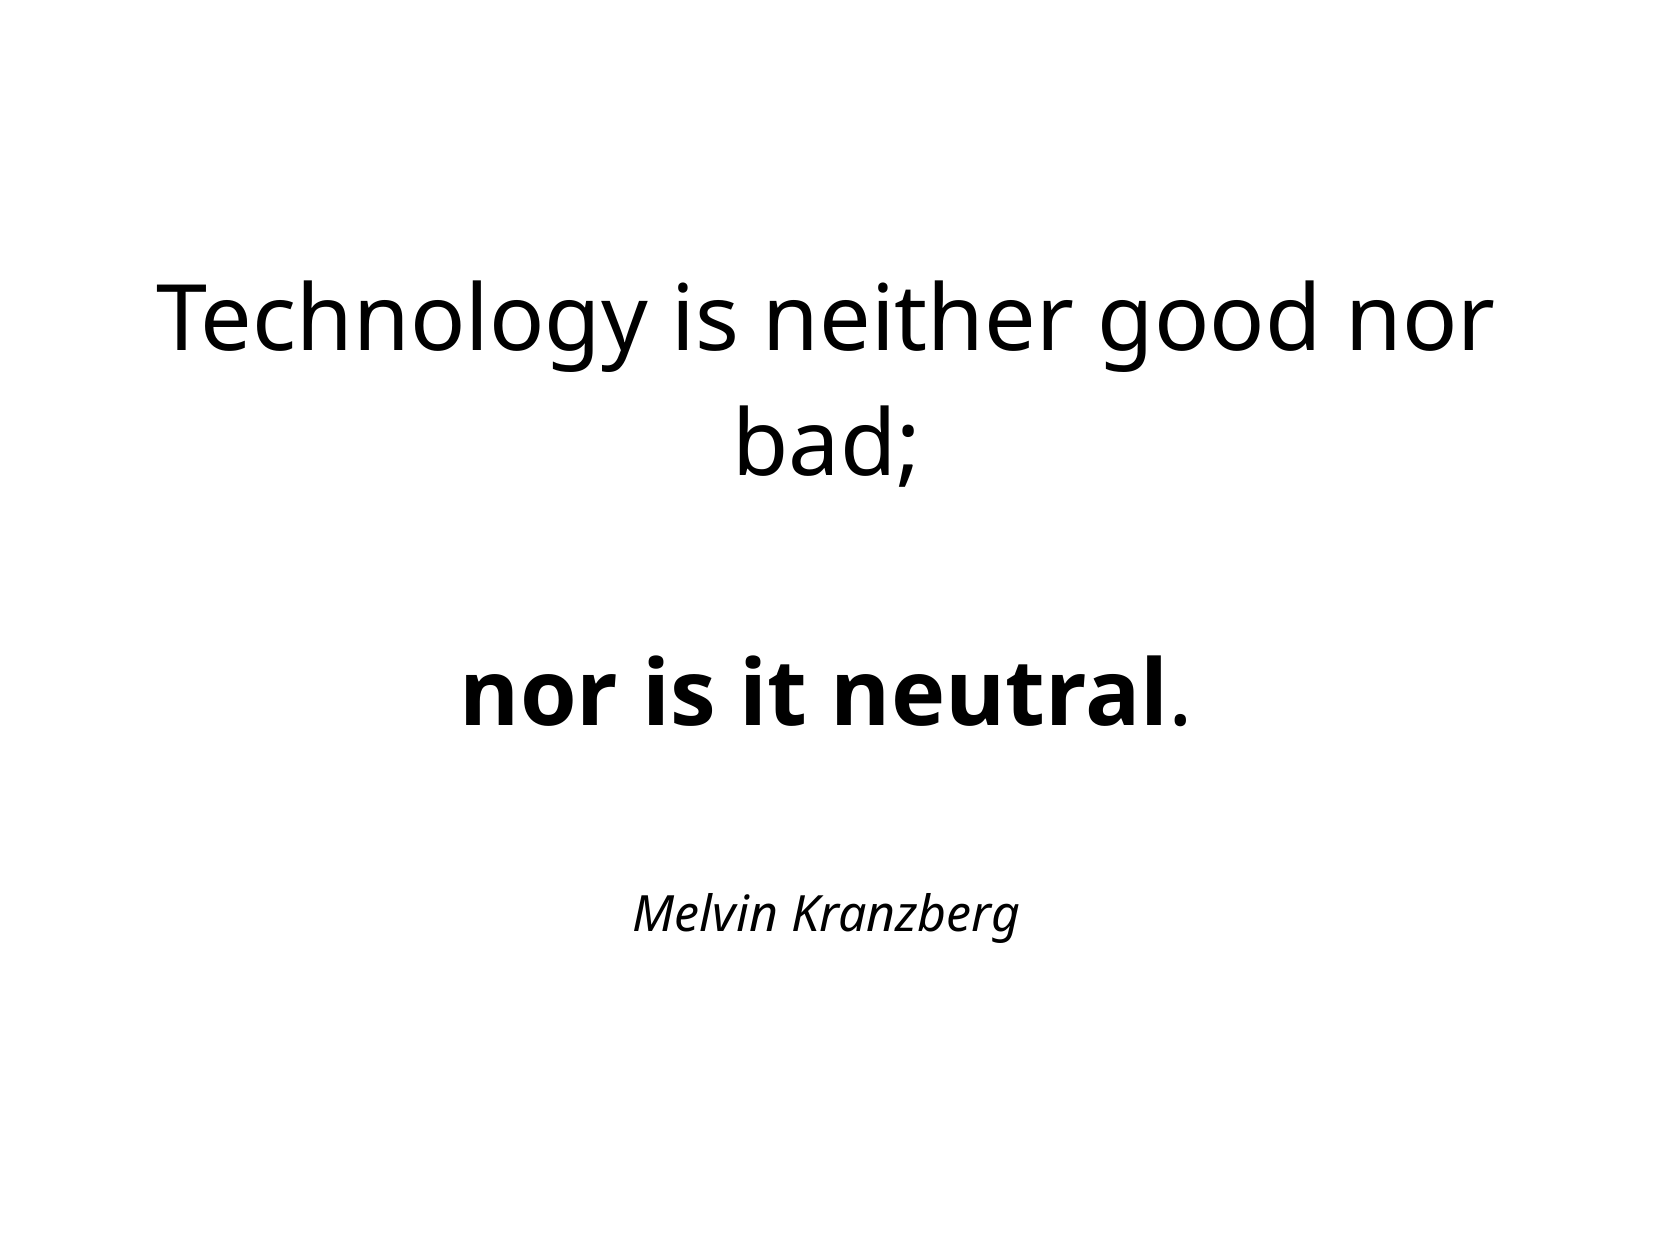

# Technology is neither good nor bad; nor is it neutral. Melvin Kranzberg